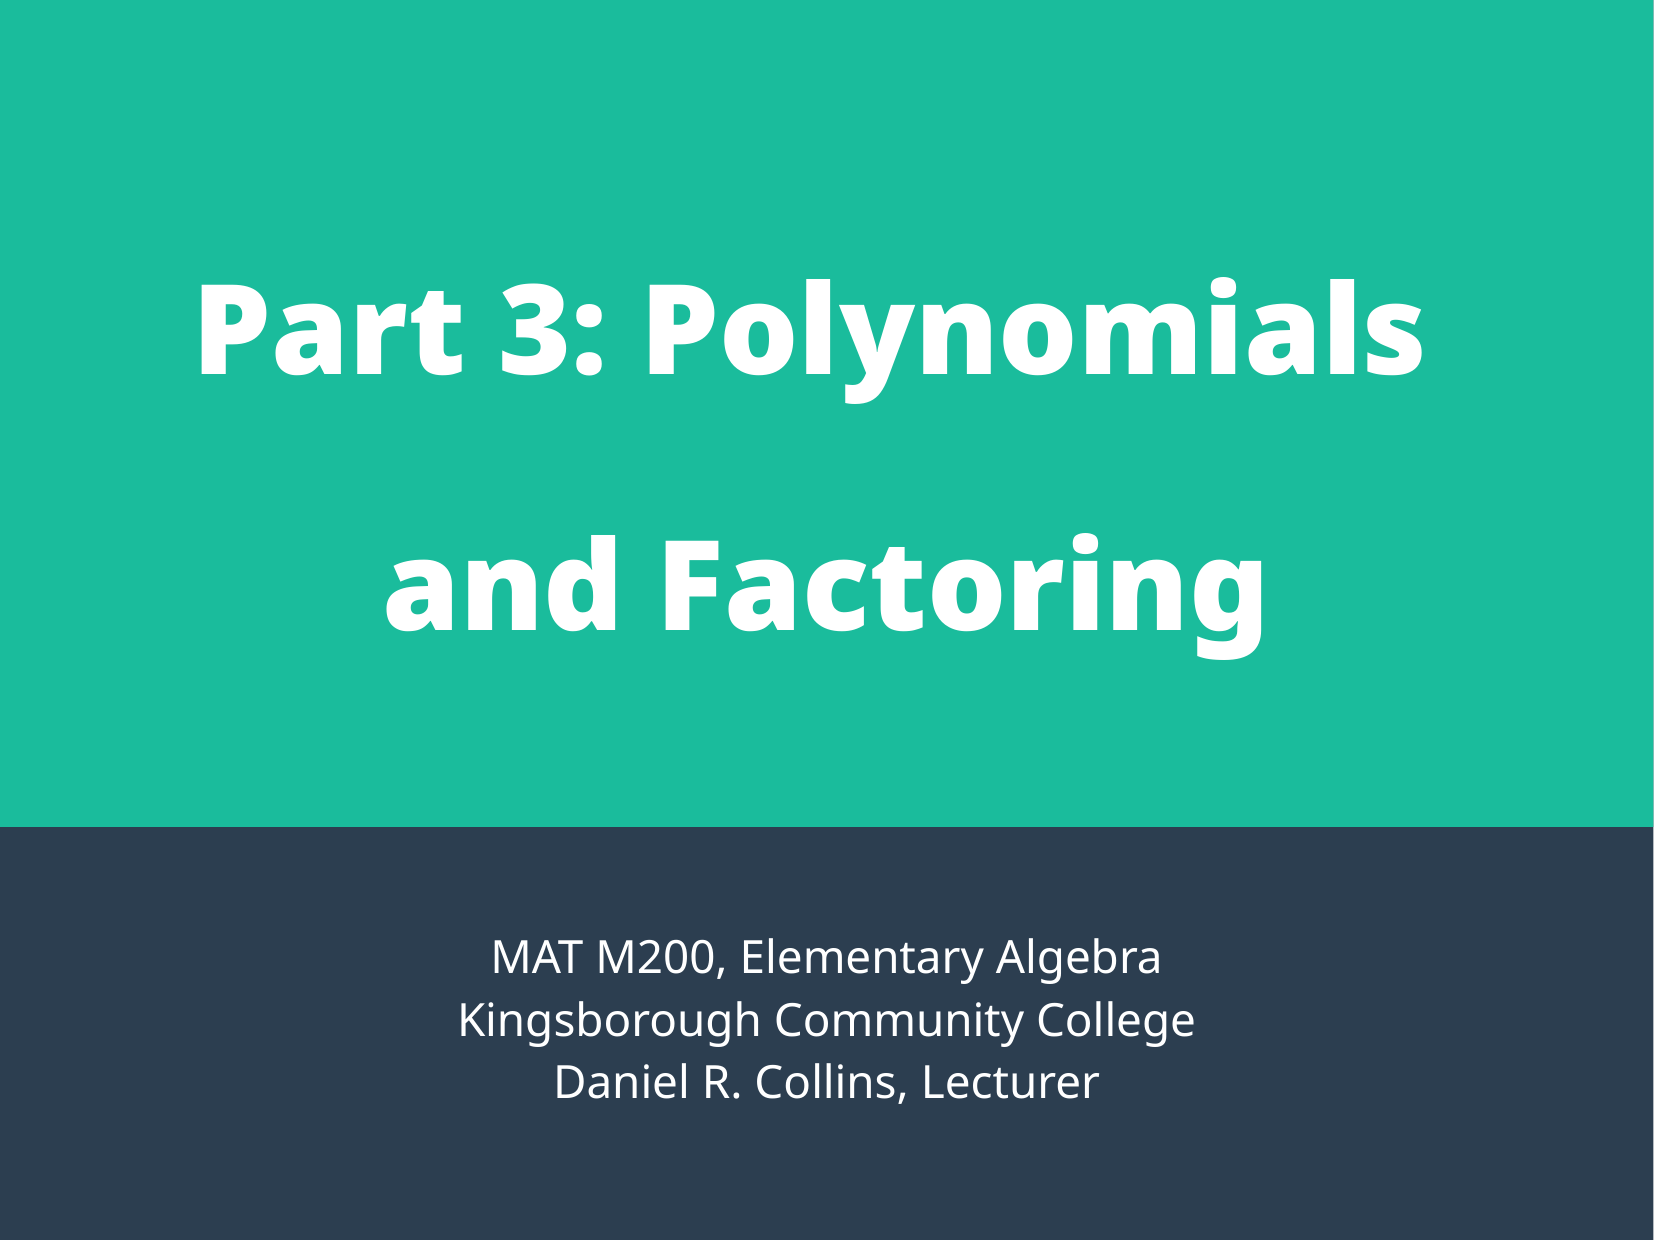

# Part 3: Polynomials and Factoring
MAT M200, Elementary Algebra
Kingsborough Community College
Daniel R. Collins, Lecturer